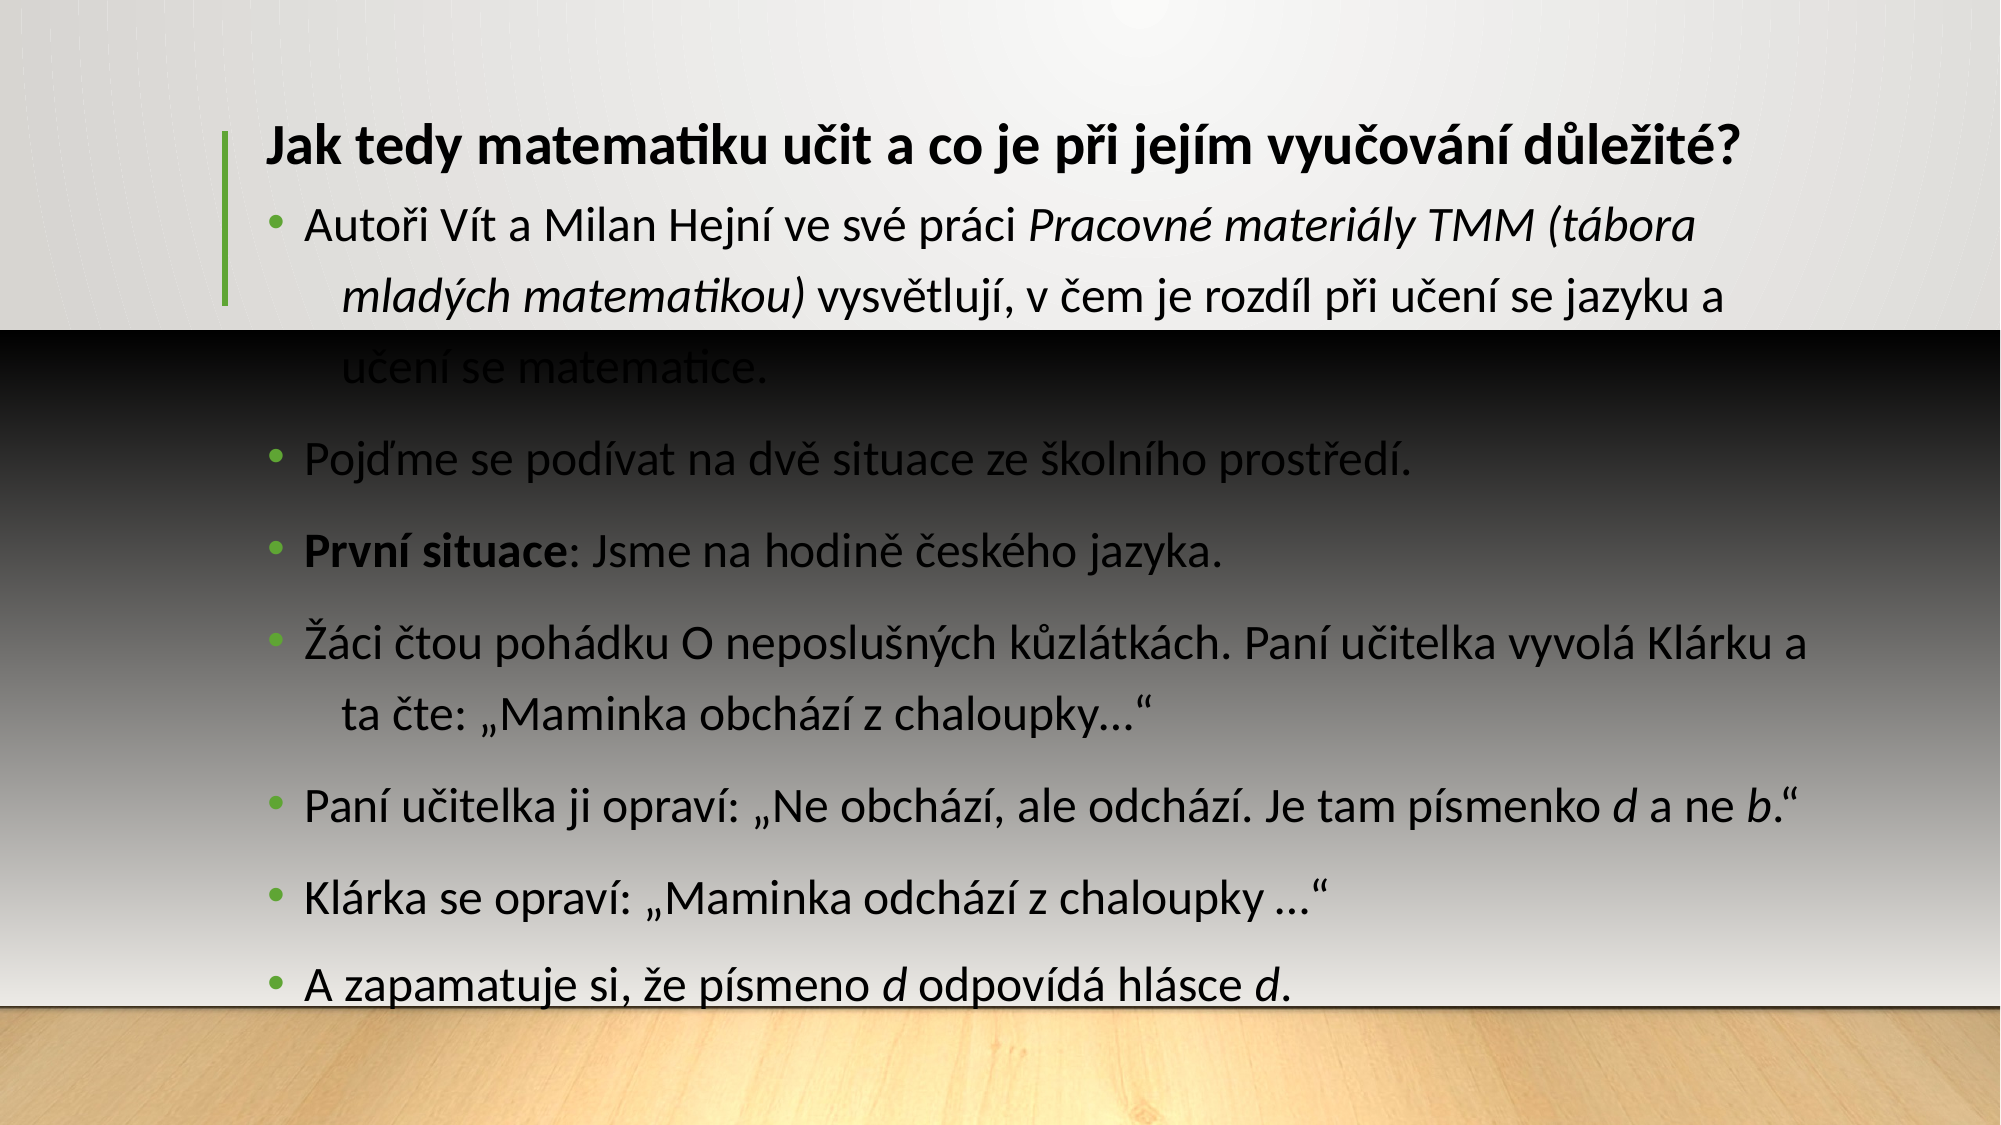

# Jak tedy matematiku učit a co je při jejím vyučování důležité?
Autoři Vít a Milan Hejní ve své práci Pracovné materiály TMM (tábora mladých matematikou) vysvětlují, v čem je rozdíl při učení se jazyku a učení se matematice.
Pojďme se podívat na dvě situace ze školního prostředí.
První situace: Jsme na hodině českého jazyka.
Žáci čtou pohádku O neposlušných kůzlátkách. Paní učitelka vyvolá Klárku a ta čte: „Maminka obchází z chaloupky…“
Paní učitelka ji opraví: „Ne obchází, ale odchází. Je tam písmenko d a ne b.“
Klárka se opraví: „Maminka odchází z chaloupky …“
A zapamatuje si, že písmeno d odpovídá hlásce d.